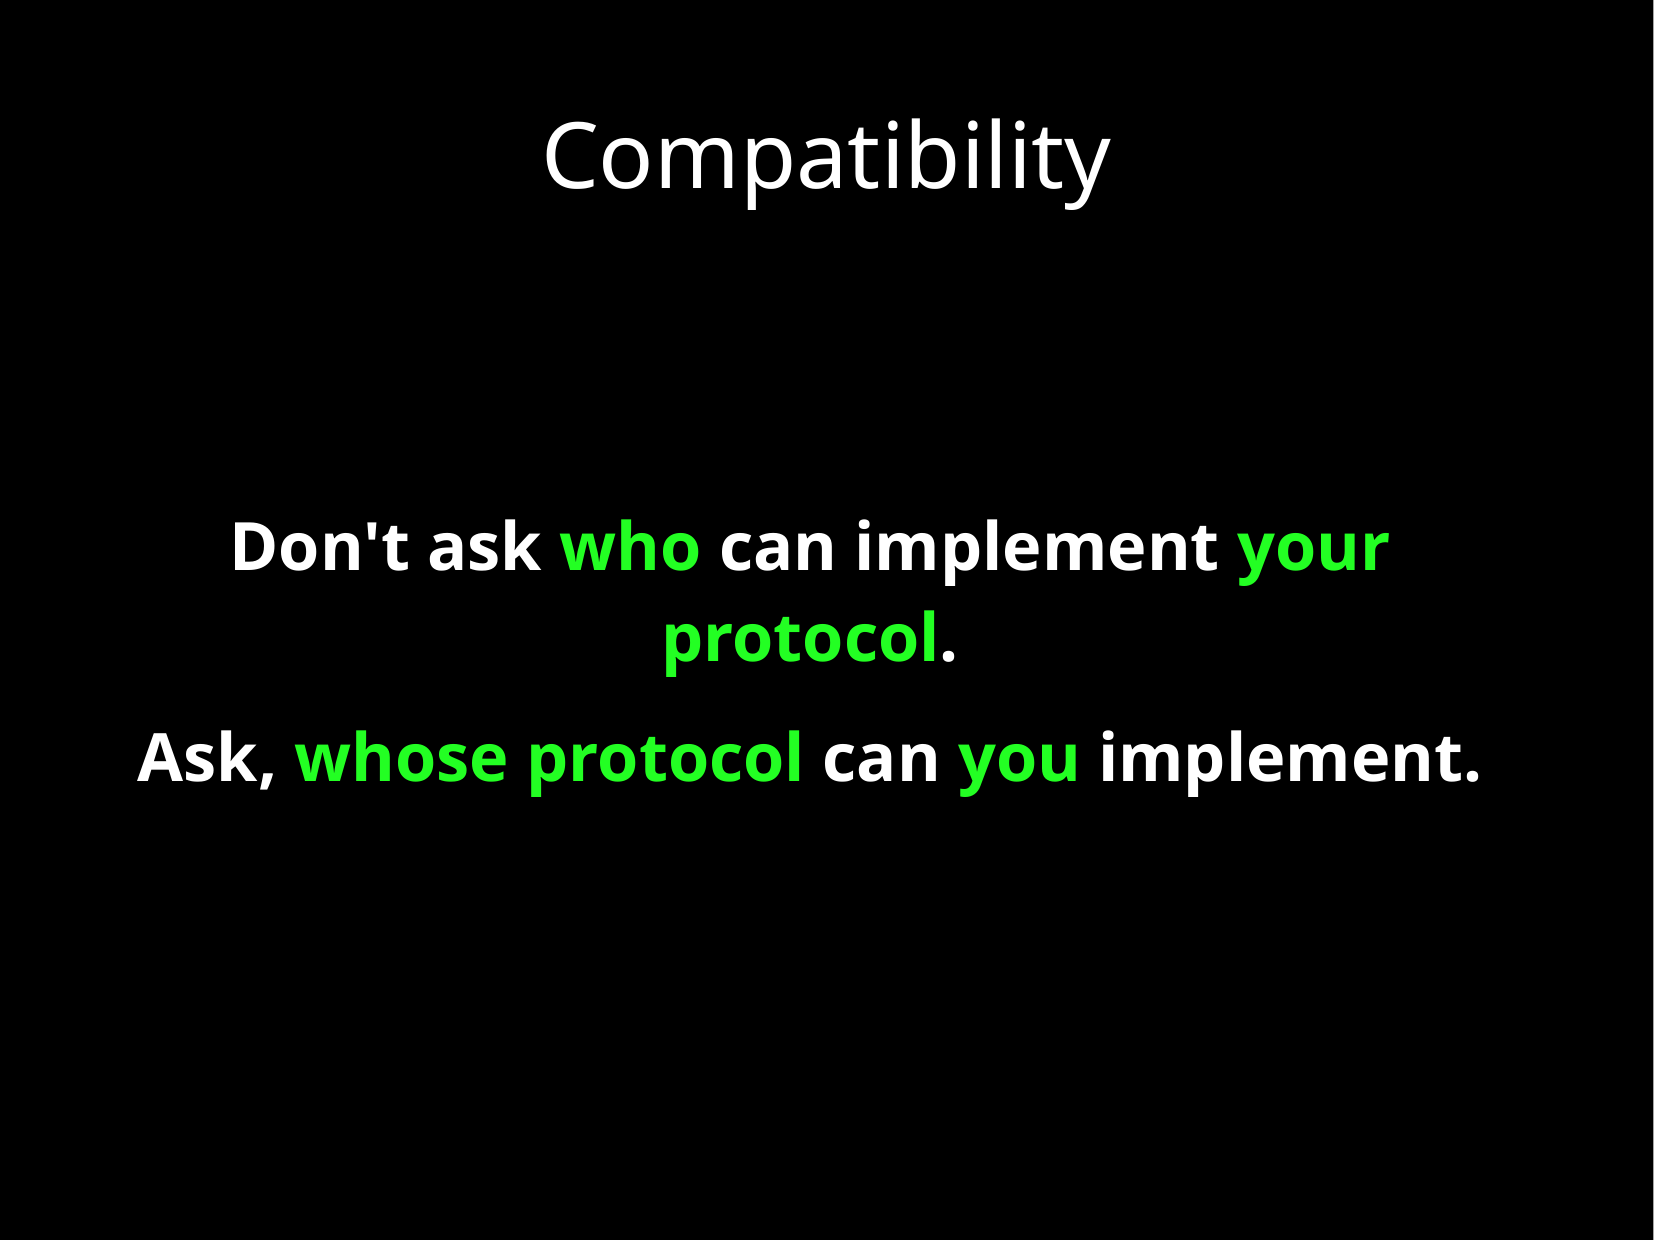

# Compatibility
Don't ask who can implement your protocol.
Ask, whose protocol can you implement.